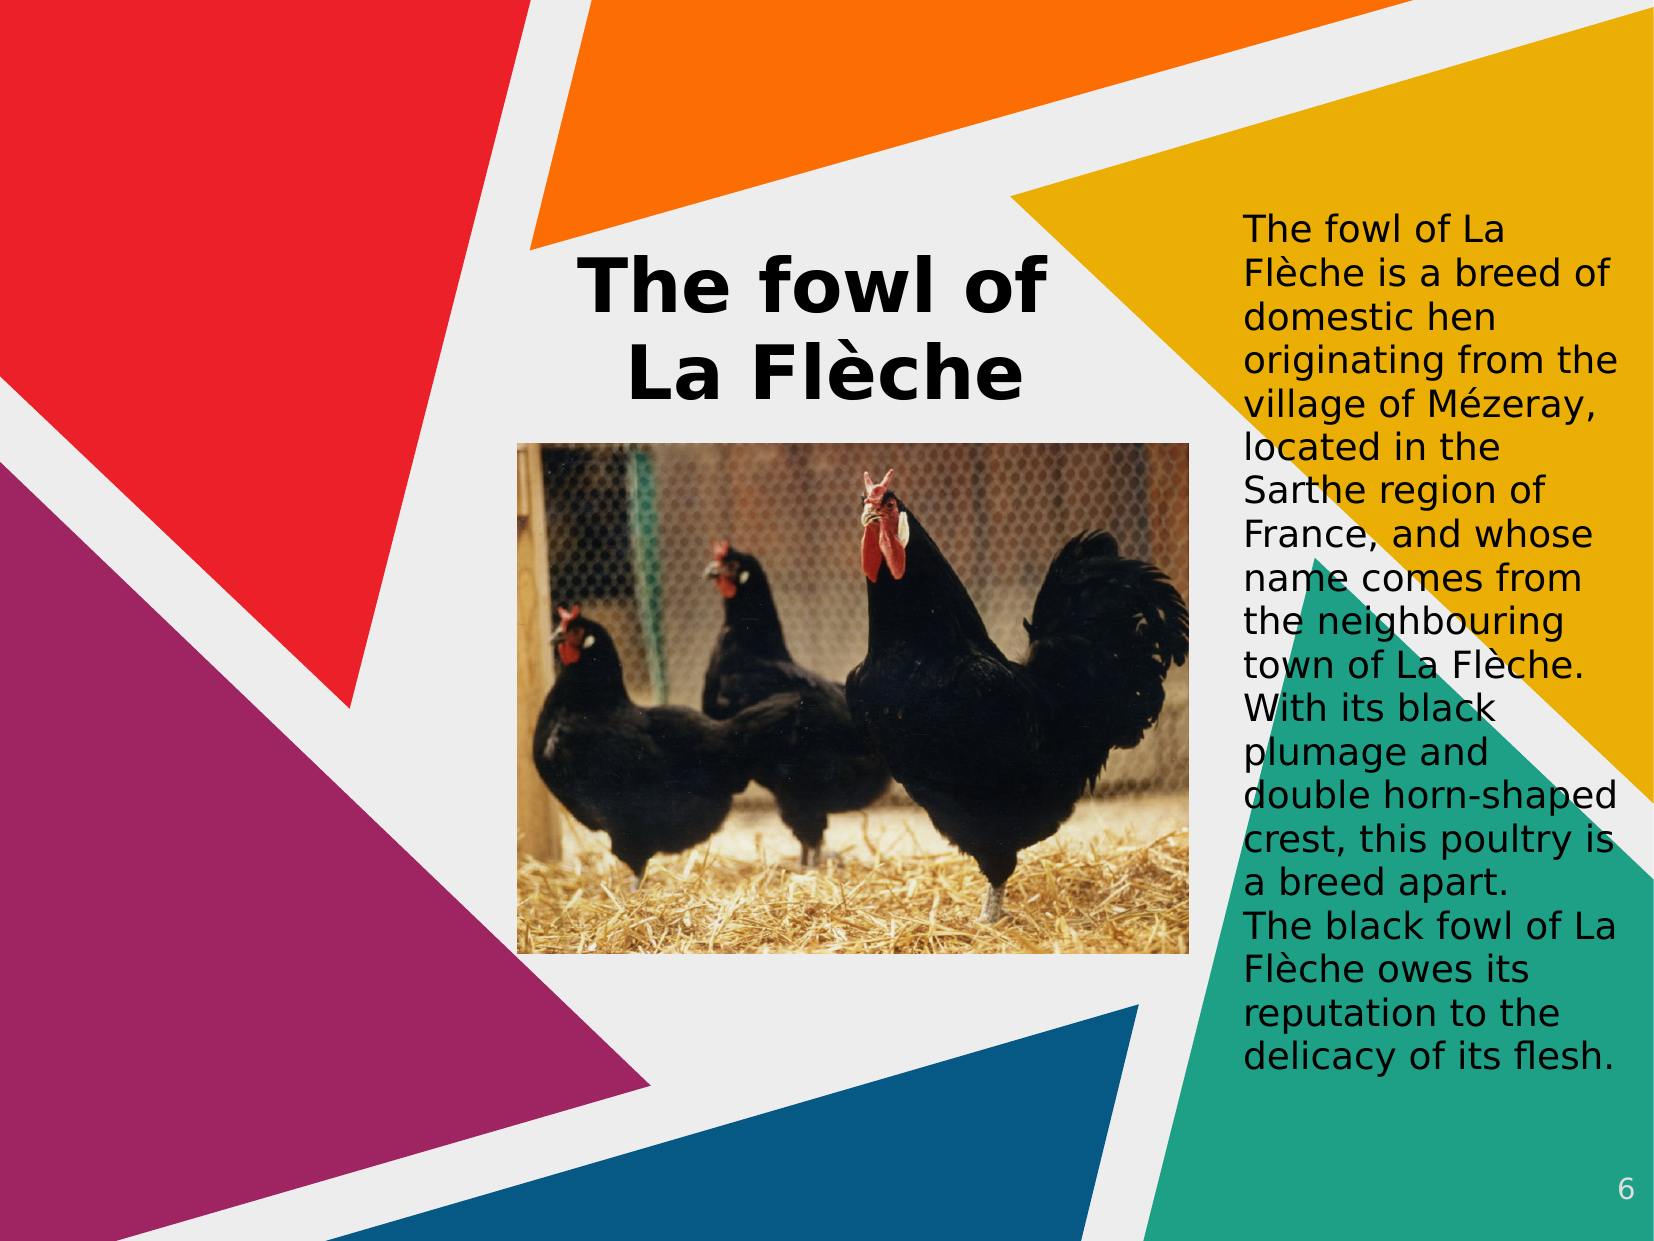

The fowl of La Flèche is a breed of domestic hen originating from the village of Mézeray, located in the Sarthe region of France, and whose name comes from the neighbouring town of La Flèche. With its black plumage and double horn-shaped crest, this poultry is a breed apart.
The black fowl of La Flèche owes its reputation to the delicacy of its flesh.
# The fowl of La Flèche
6